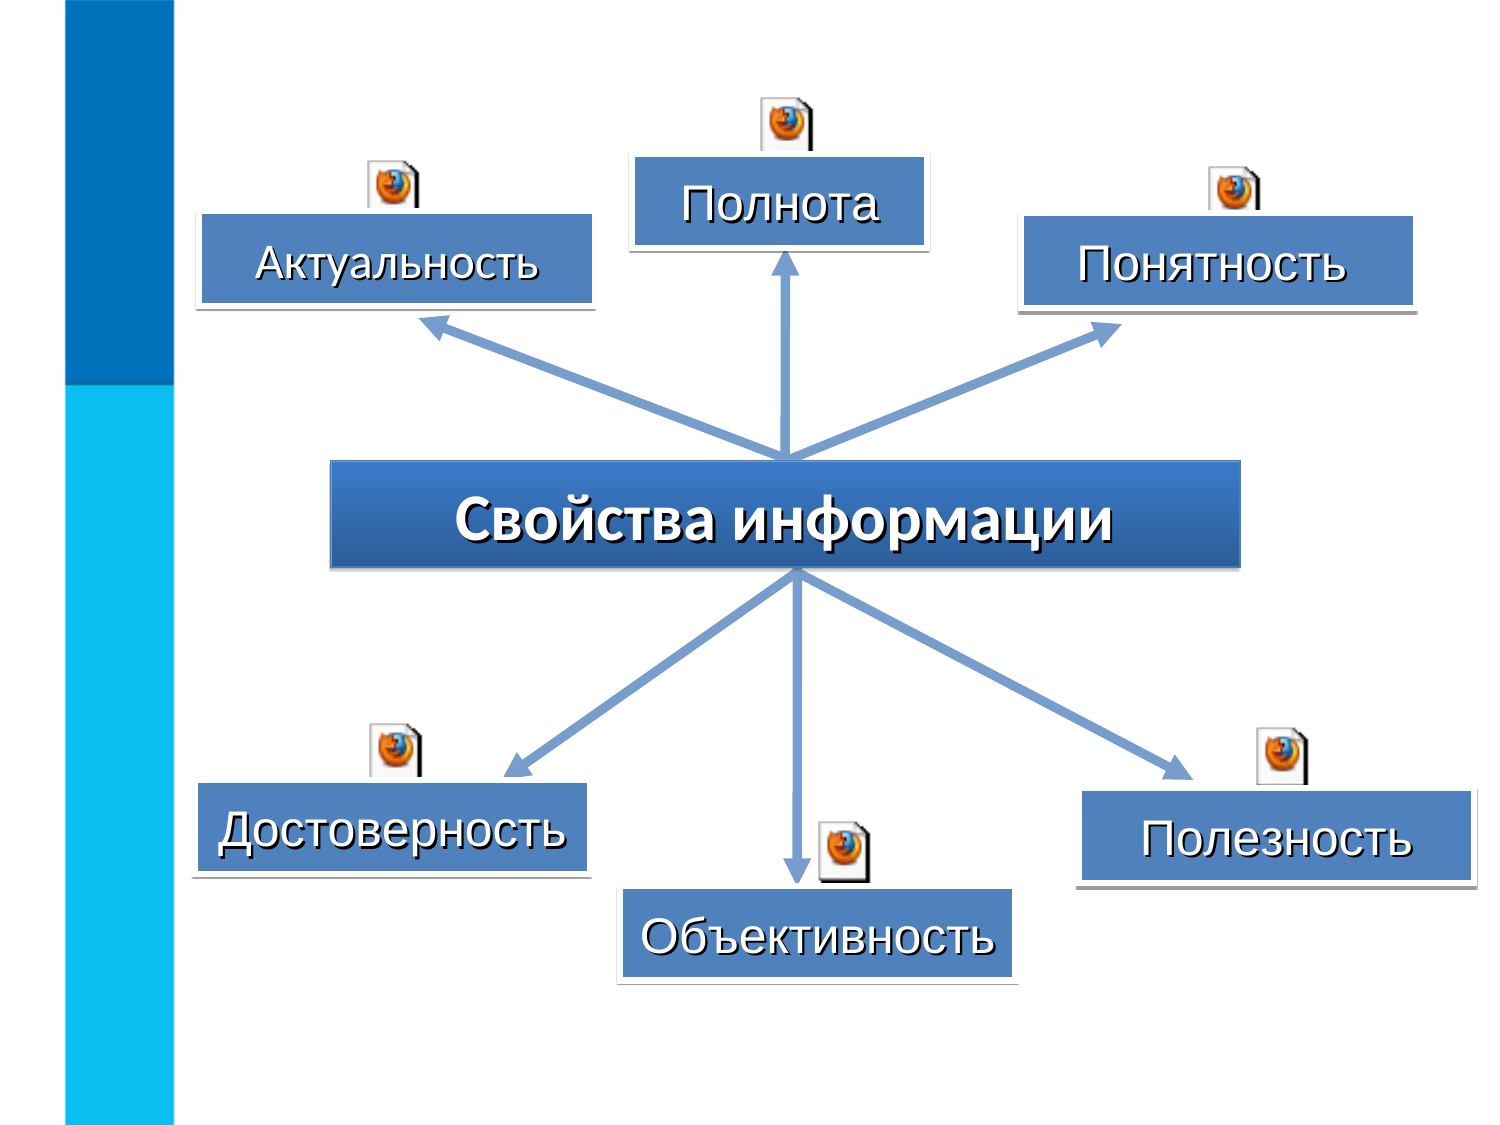

Полнота
Актуальность
Понятность
Свойства информации
Достоверность
Полезность
Объективность